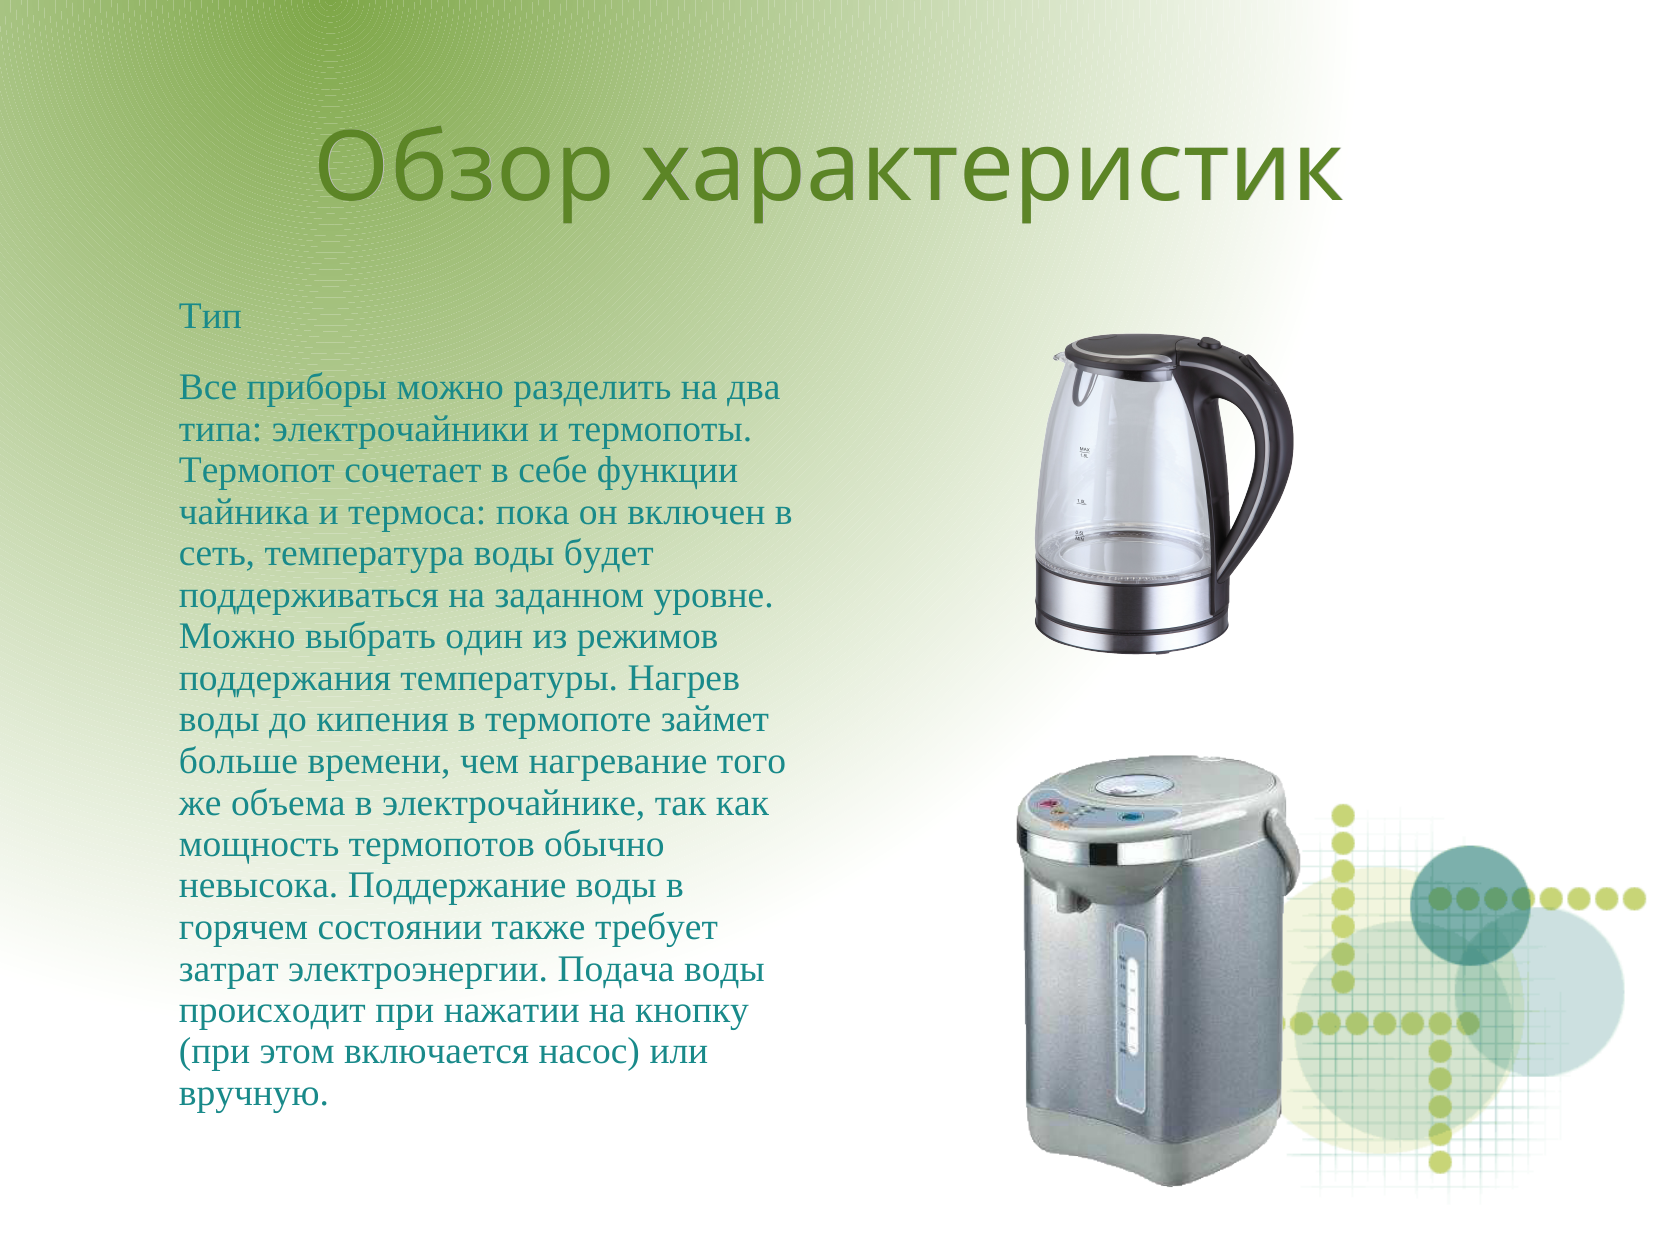

# Обзор характеристик
Тип
Все приборы можно разделить на два типа: электрочайники и термопоты. Термопот сочетает в себе функции чайника и термоса: пока он включен в сеть, температура воды будет поддерживаться на заданном уровне. Можно выбрать один из режимов поддержания температуры. Нагрев воды до кипения в термопоте займет больше времени, чем нагревание того же объема в электрочайнике, так как мощность термопотов обычно невысока. Поддержание воды в горячем состоянии также требует затрат электроэнергии. Подача воды происходит при нажатии на кнопку (при этом включается насос) или вручную.